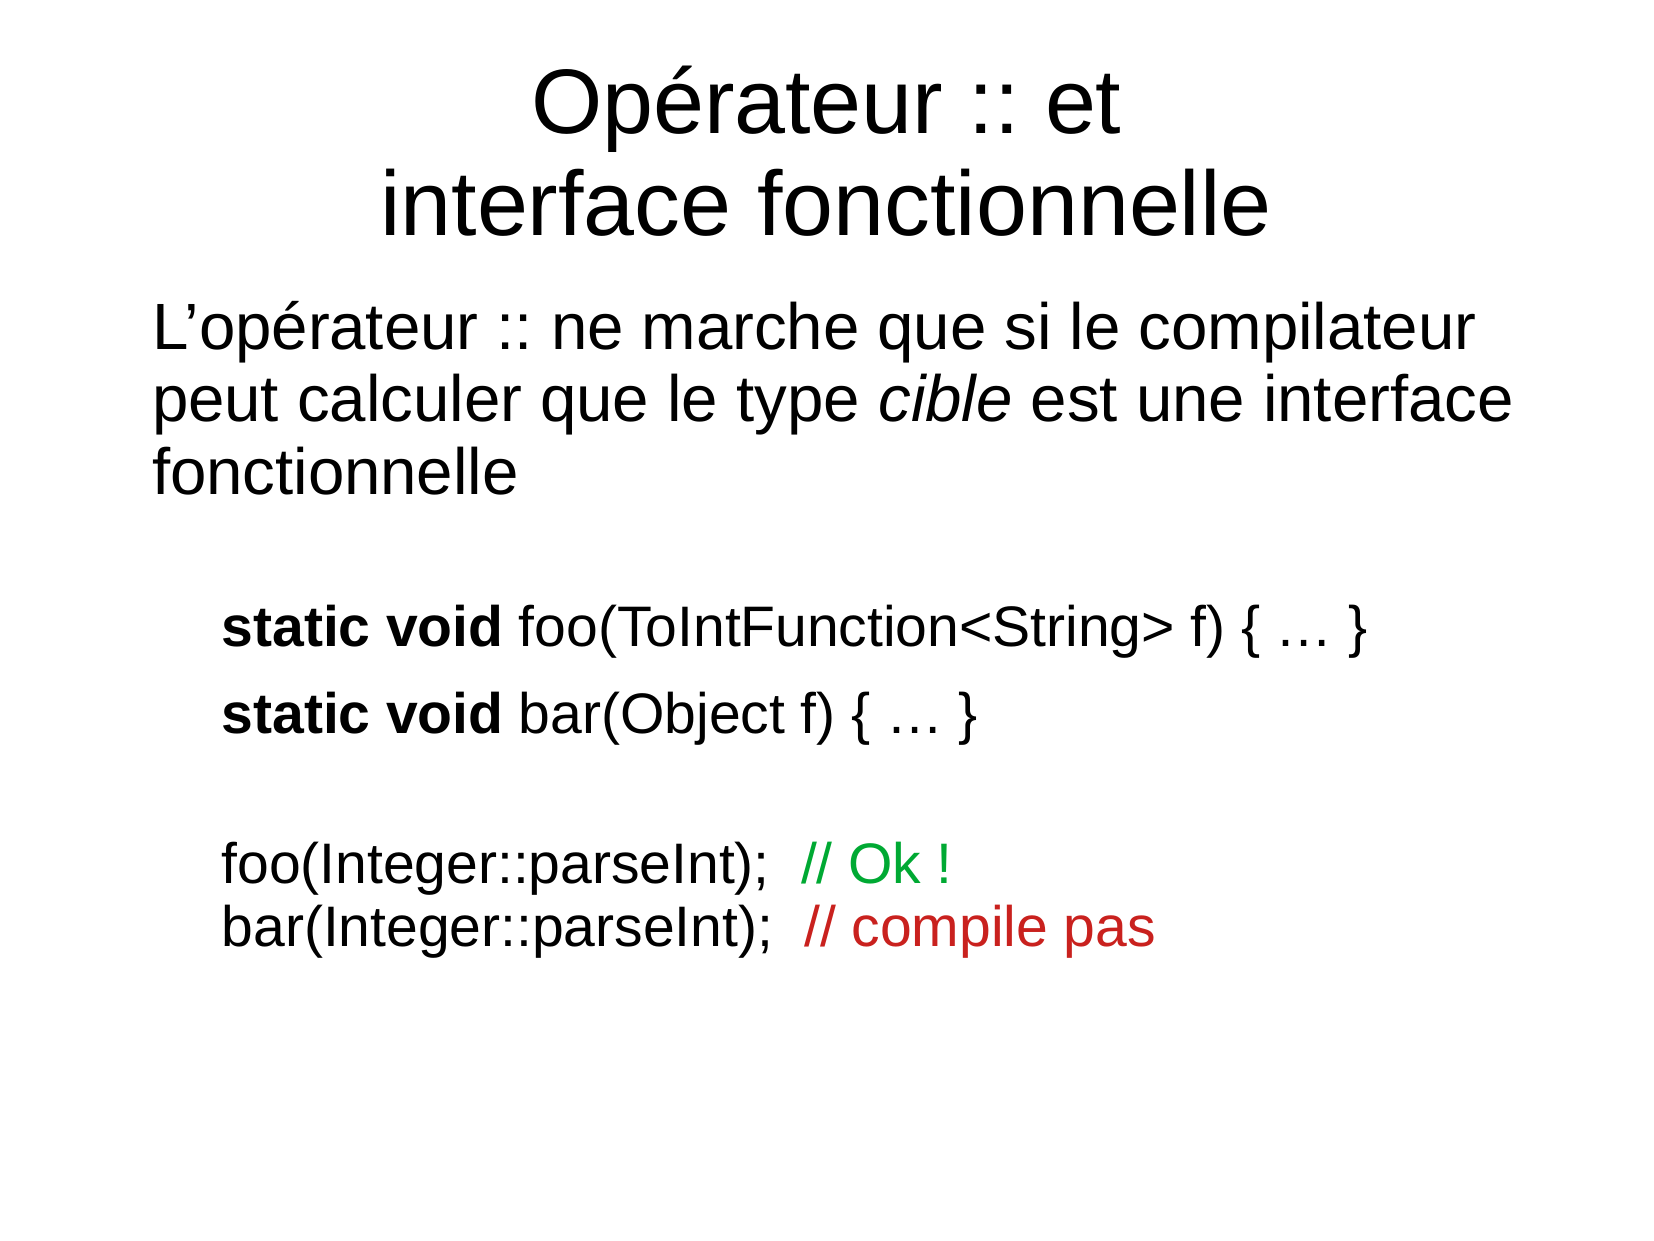

# Opérateur :: et interface fonctionnelle
L’opérateur :: ne marche que si le compilateur peut calculer que le type cible est une interface fonctionnelle
static void foo(ToIntFunction<String> f) { … }
static void bar(Object f) { … }
foo(Integer::parseInt); // Ok !
bar(Integer::parseInt); // compile pas